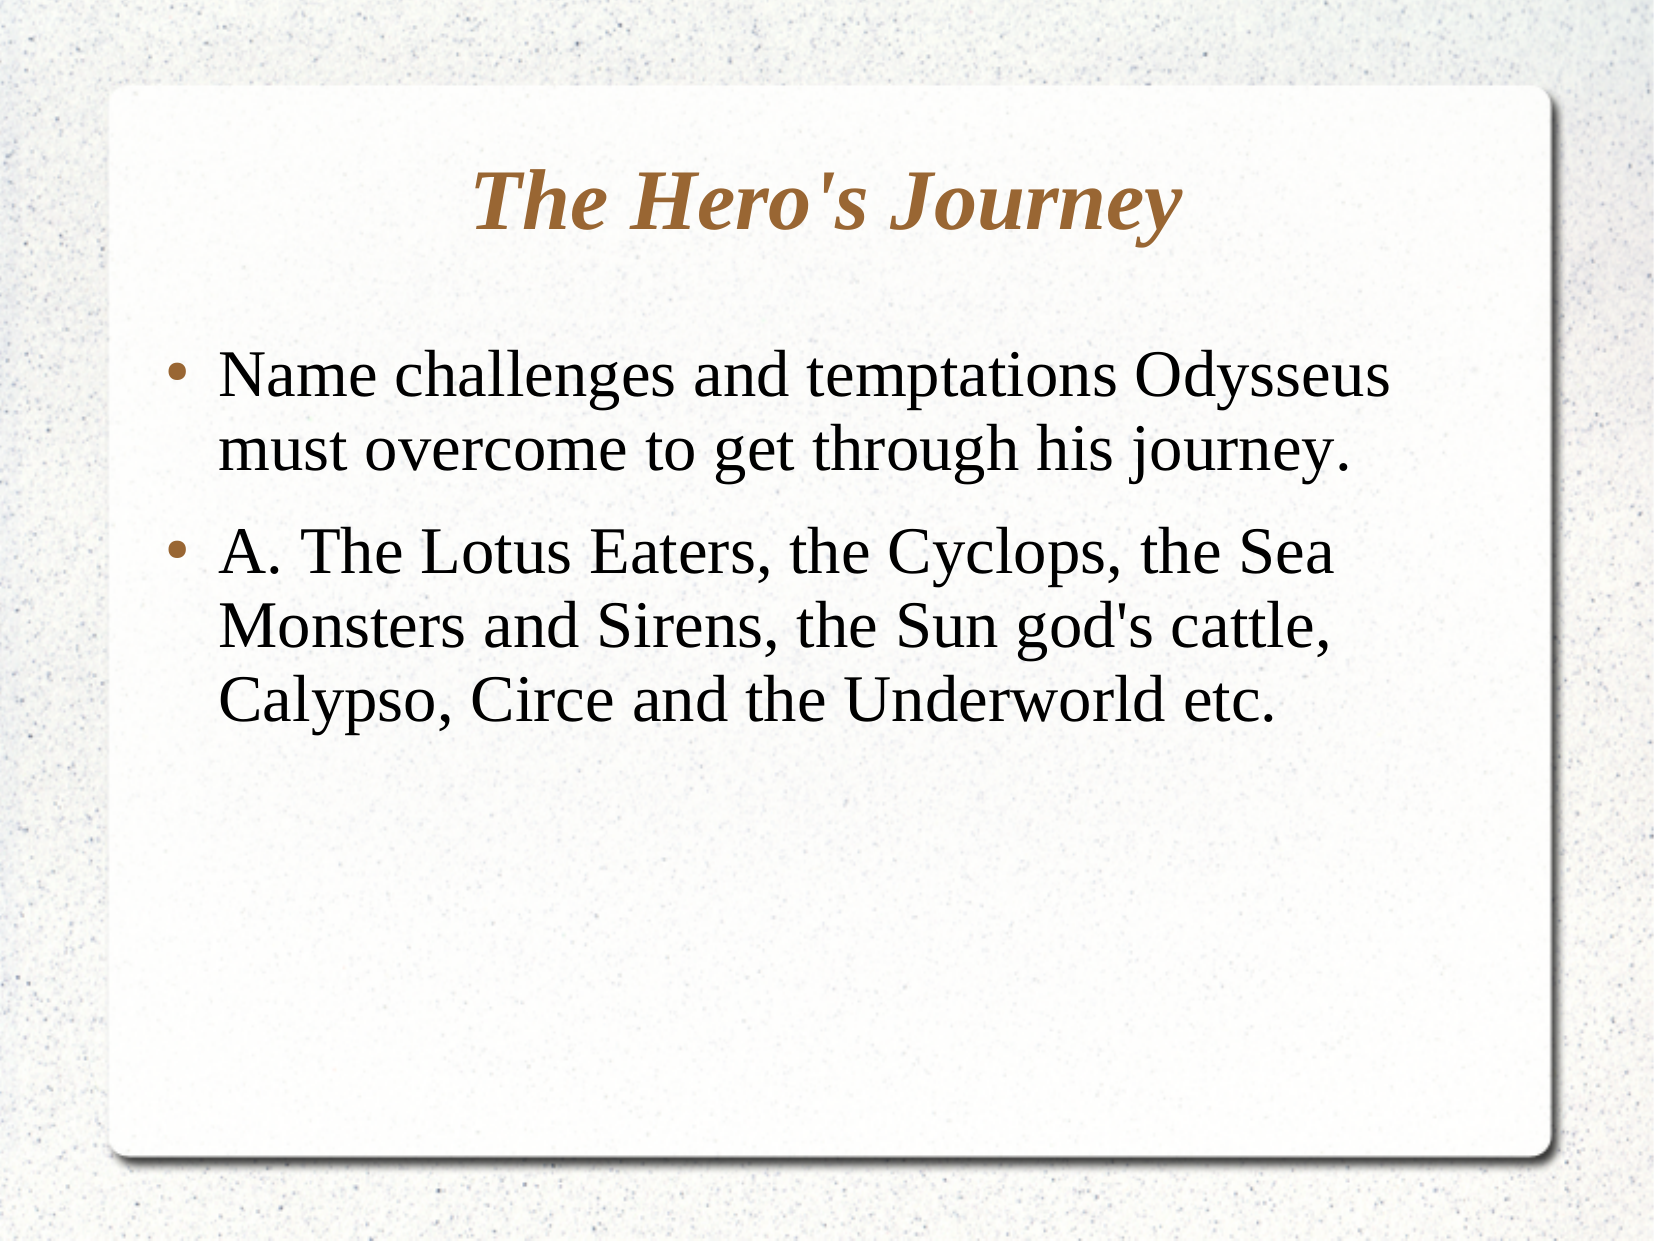

# The Hero's Journey
Name challenges and temptations Odysseus must overcome to get through his journey.
A. The Lotus Eaters, the Cyclops, the Sea Monsters and Sirens, the Sun god's cattle, Calypso, Circe and the Underworld etc.